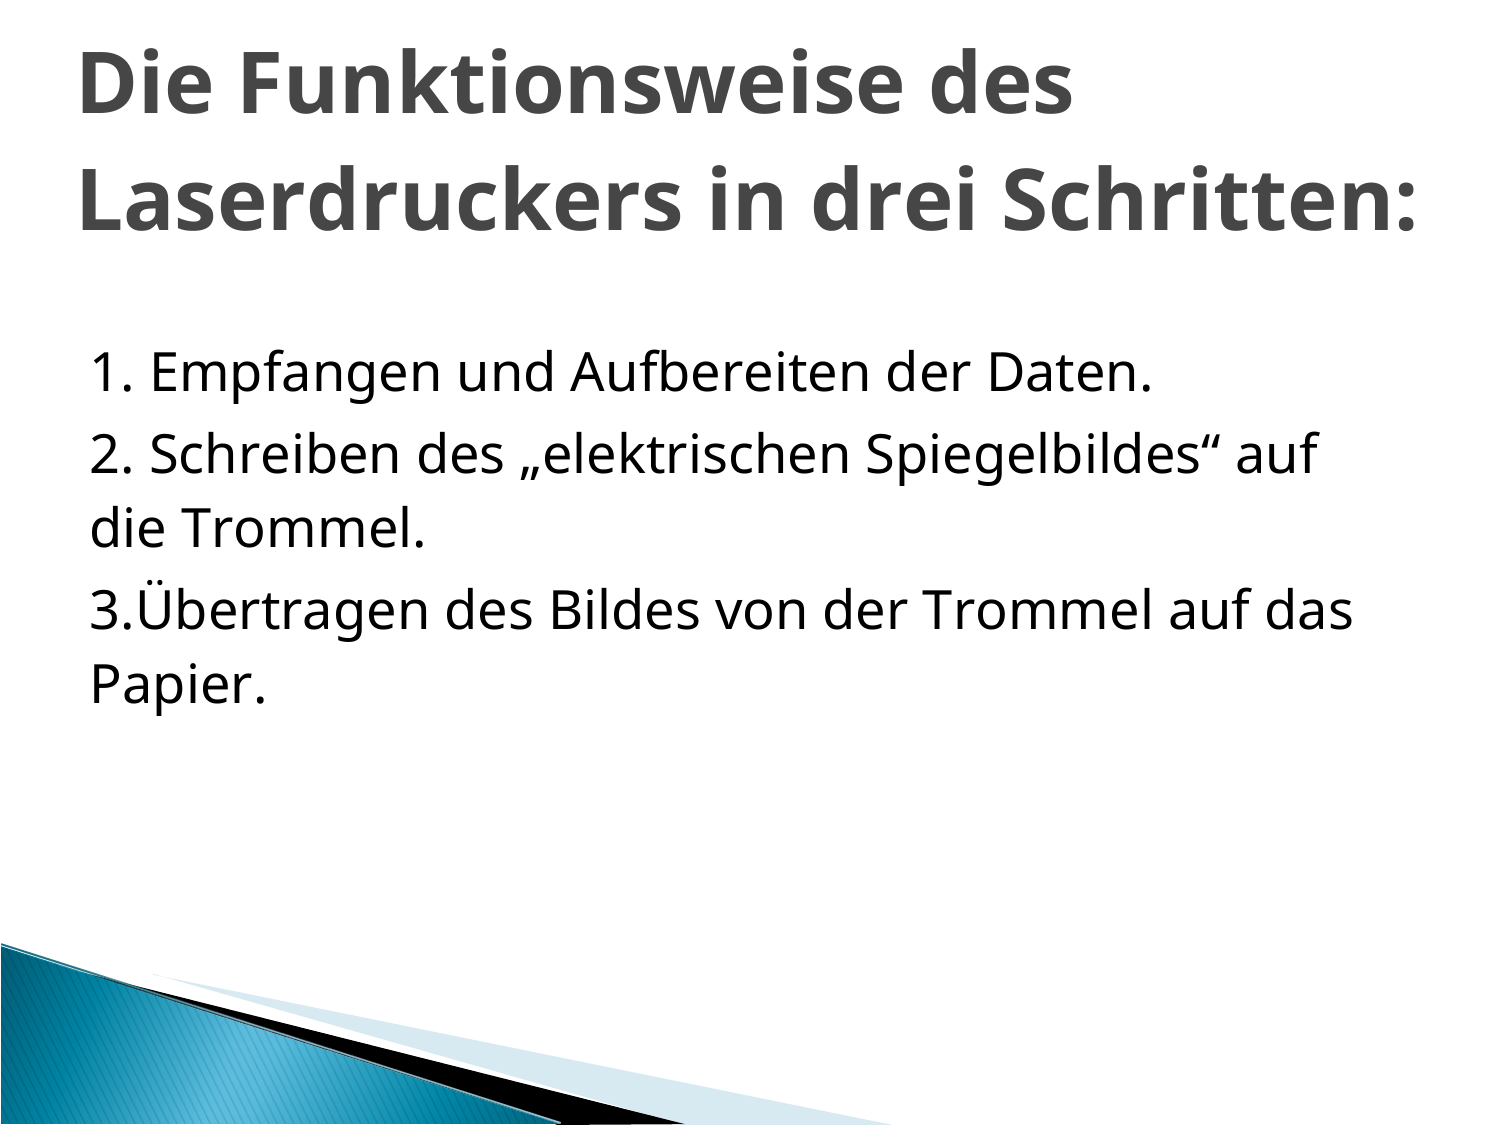

Die Funktionsweise des Laserdruckers in drei Schritten:
# 1. Empfangen und Aufbereiten der Daten.
2. Schreiben des „elektrischen Spiegelbildes“ auf die Trommel.
3.Übertragen des Bildes von der Trommel auf das Papier.